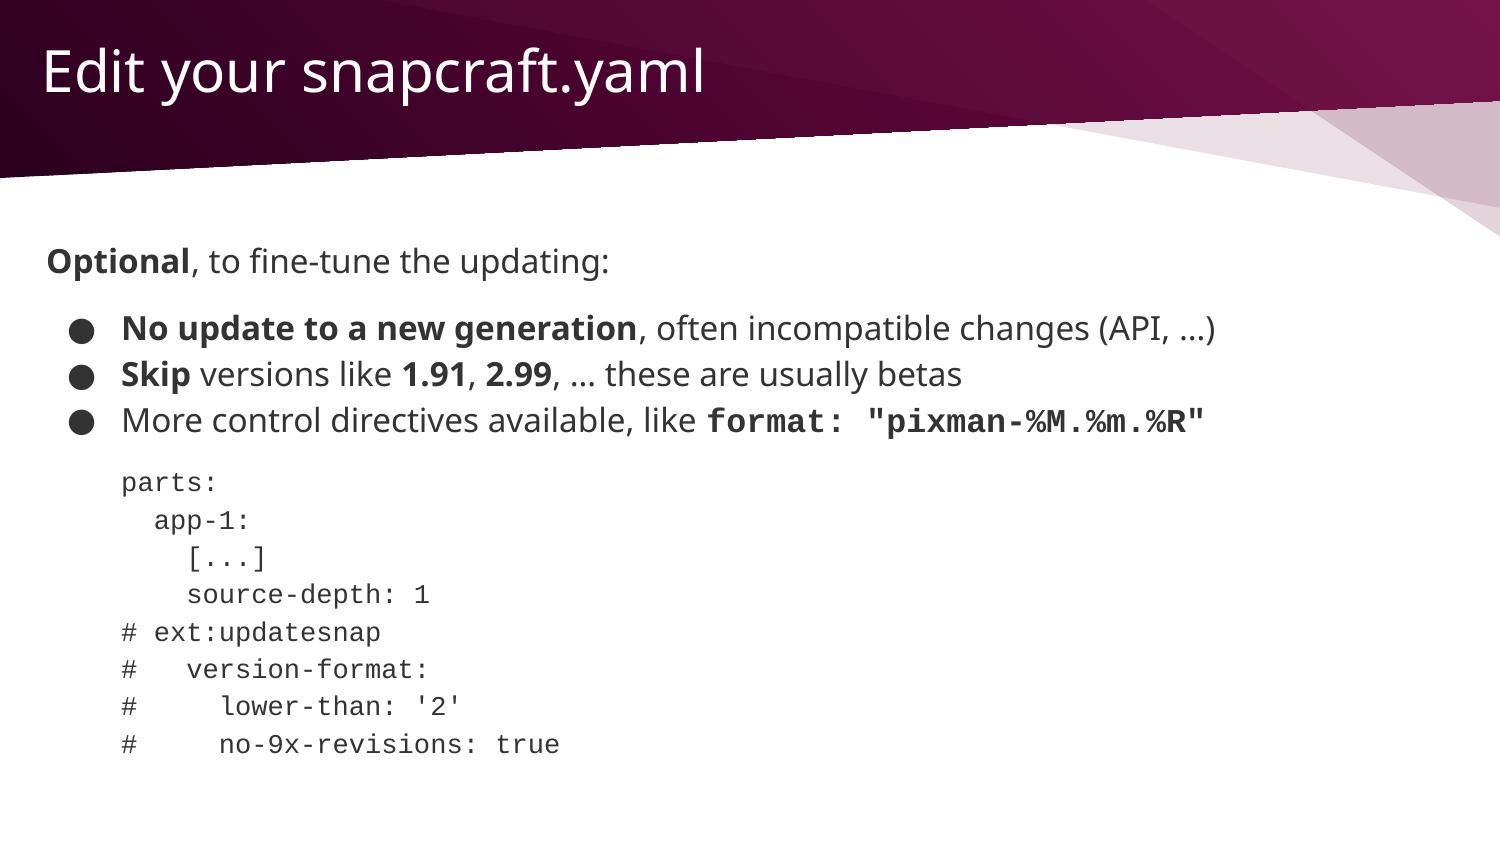

Edit your snapcraft.yaml
# Optional, to fine-tune the updating:
No update to a new generation, often incompatible changes (API, …)
Skip versions like 1.91, 2.99, … these are usually betas
More control directives available, like format: "pixman-%M.%m.%R"
parts:
 app-1:
 [...]
 source-depth: 1
# ext:updatesnap
# version-format:
# lower-than: '2'
# no-9x-revisions: true